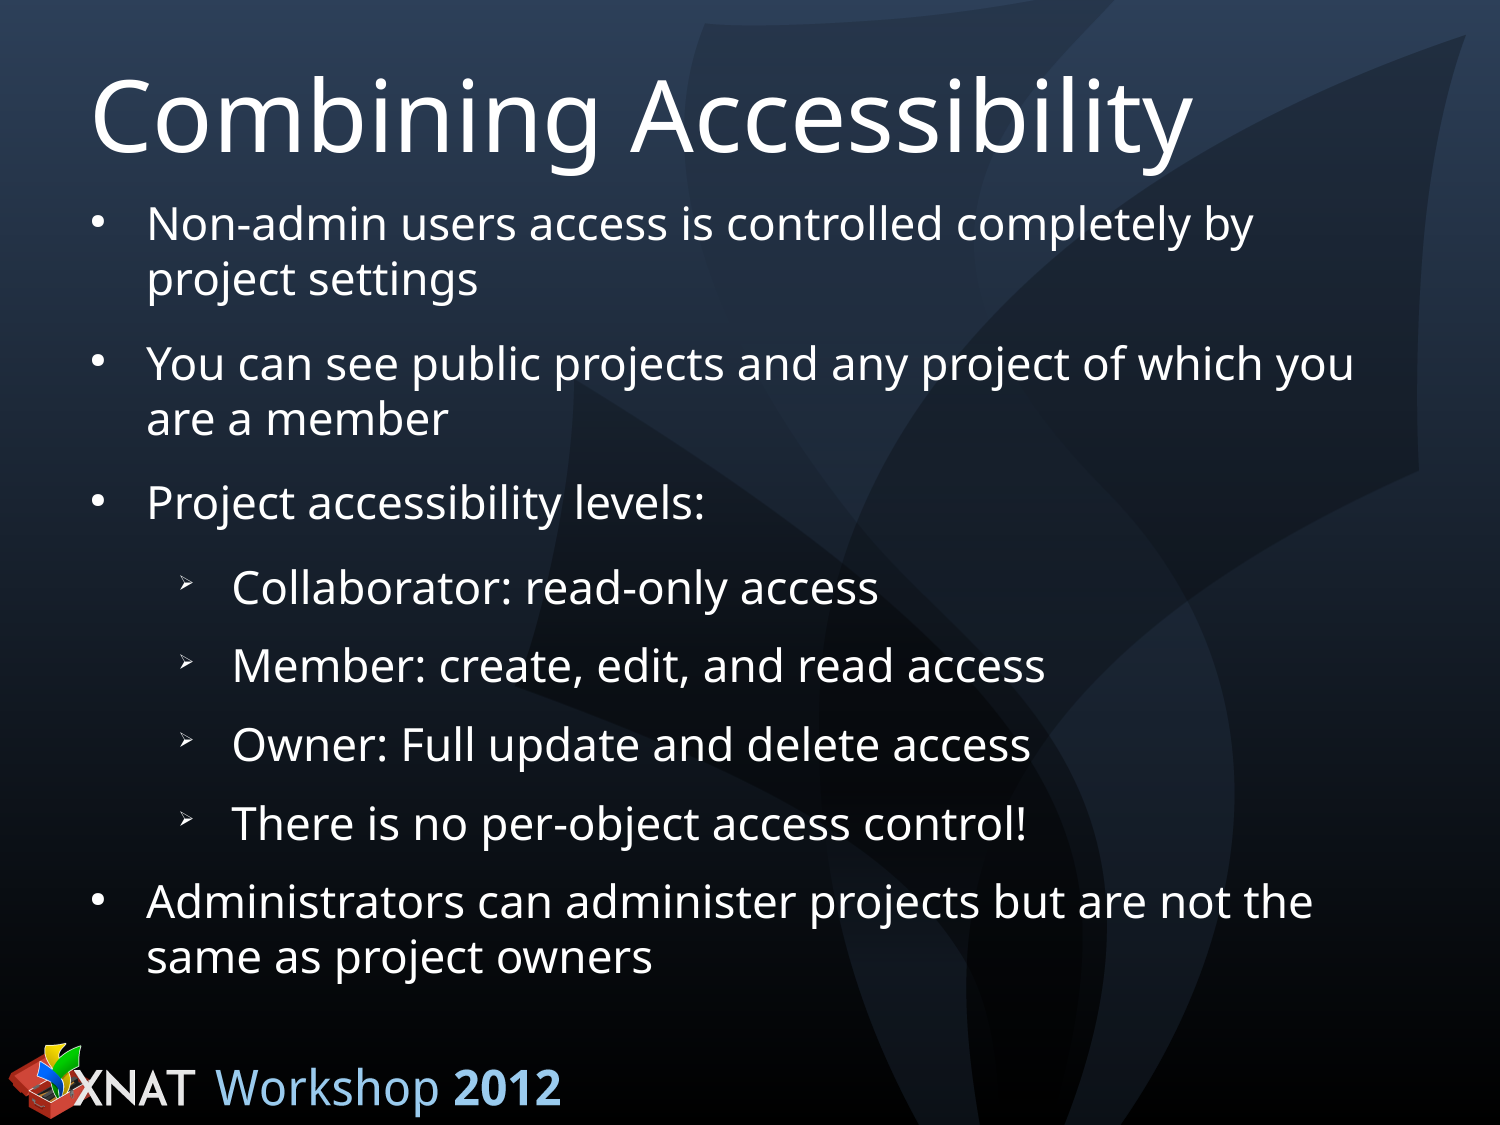

# Combining Accessibility
Non-admin users access is controlled completely by project settings
You can see public projects and any project of which you are a member
Project accessibility levels:
Collaborator: read-only access
Member: create, edit, and read access
Owner: Full update and delete access
There is no per-object access control!
Administrators can administer projects but are not the same as project owners